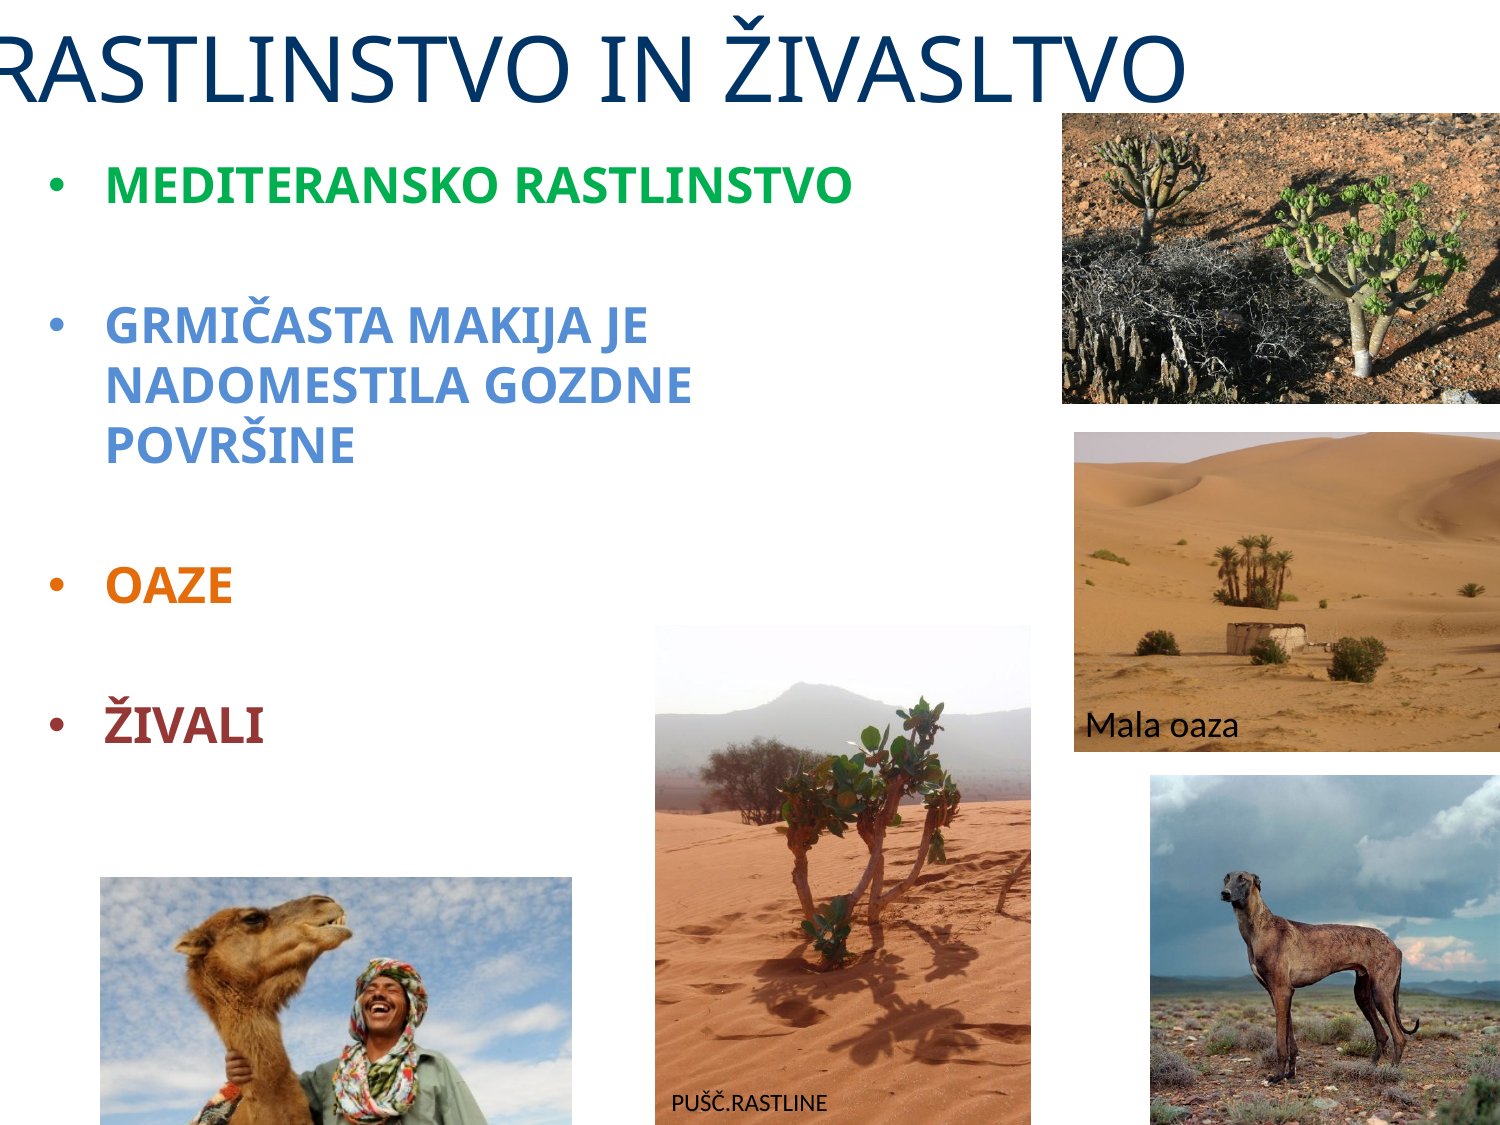

# RASTLINSTVO IN ŽIVASLTVO
MEDITERANSKO RASTLINSTVO
GRMIČASTA MAKIJA JE NADOMESTILA GOZDNE POVRŠINE
OAZE
ŽIVALI
Mala oaza
PUŠČ.RASTLINE